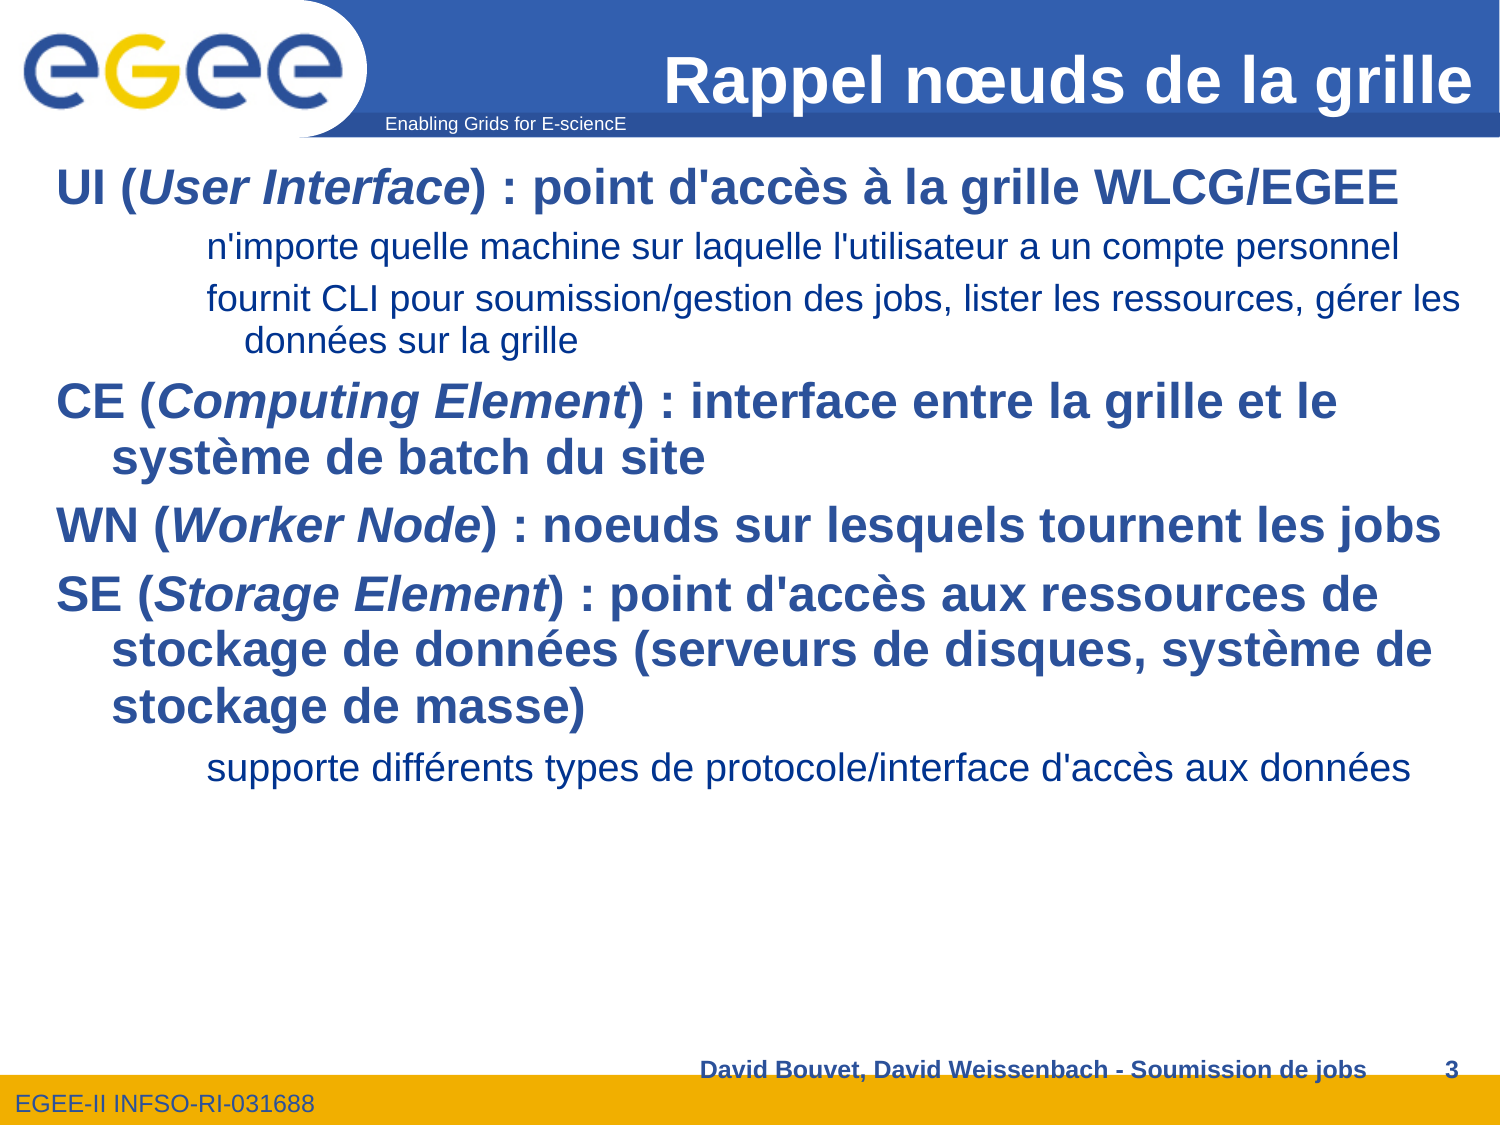

# Rappel nœuds de la grille
UI (User Interface) : point d'accès à la grille WLCG/EGEE
n'importe quelle machine sur laquelle l'utilisateur a un compte personnel
fournit CLI pour soumission/gestion des jobs, lister les ressources, gérer les données sur la grille
CE (Computing Element) : interface entre la grille et le système de batch du site
WN (Worker Node) : noeuds sur lesquels tournent les jobs
SE (Storage Element) : point d'accès aux ressources de stockage de données (serveurs de disques, système de stockage de masse)‏
supporte différents types de protocole/interface d'accès aux données
David Bouvet, David Weissenbach - Soumission de jobs
3